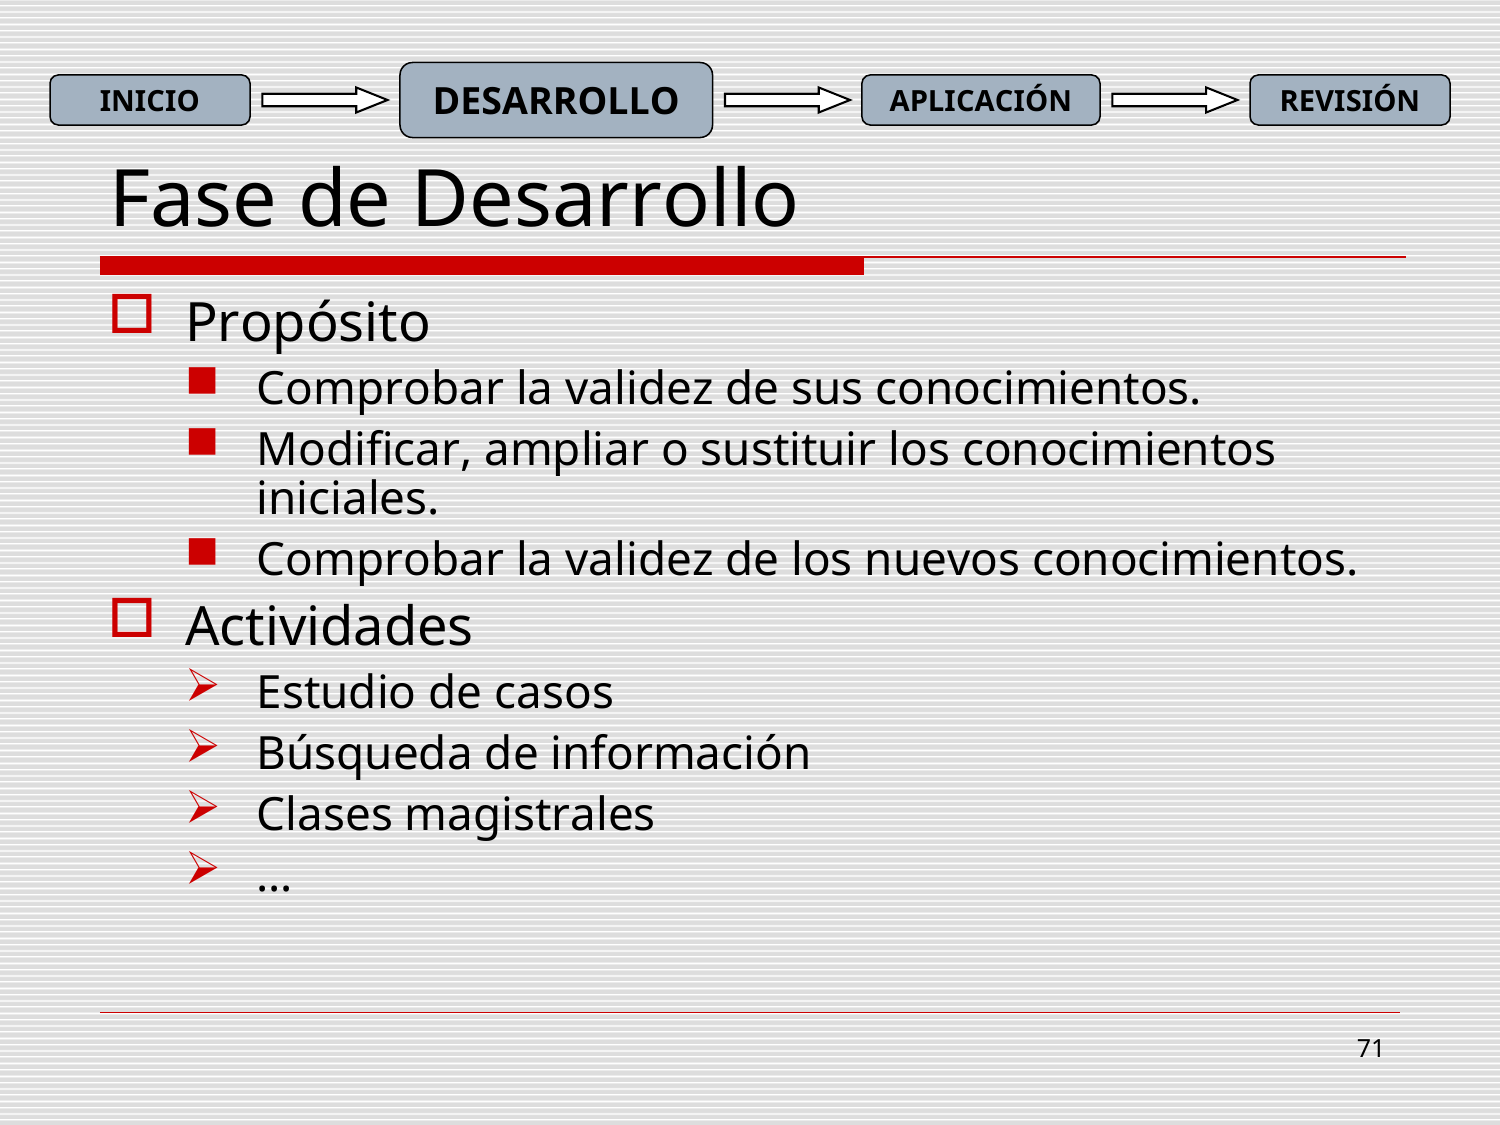

# Fase de Desarrollo
DESARROLLO
INICIO
APLICACIÓN
REVISIÓN
Propósito
Comprobar la validez de sus conocimientos.
Modificar, ampliar o sustituir los conocimientos iniciales.
Comprobar la validez de los nuevos conocimientos.
Actividades
Estudio de casos
Búsqueda de información
Clases magistrales
…